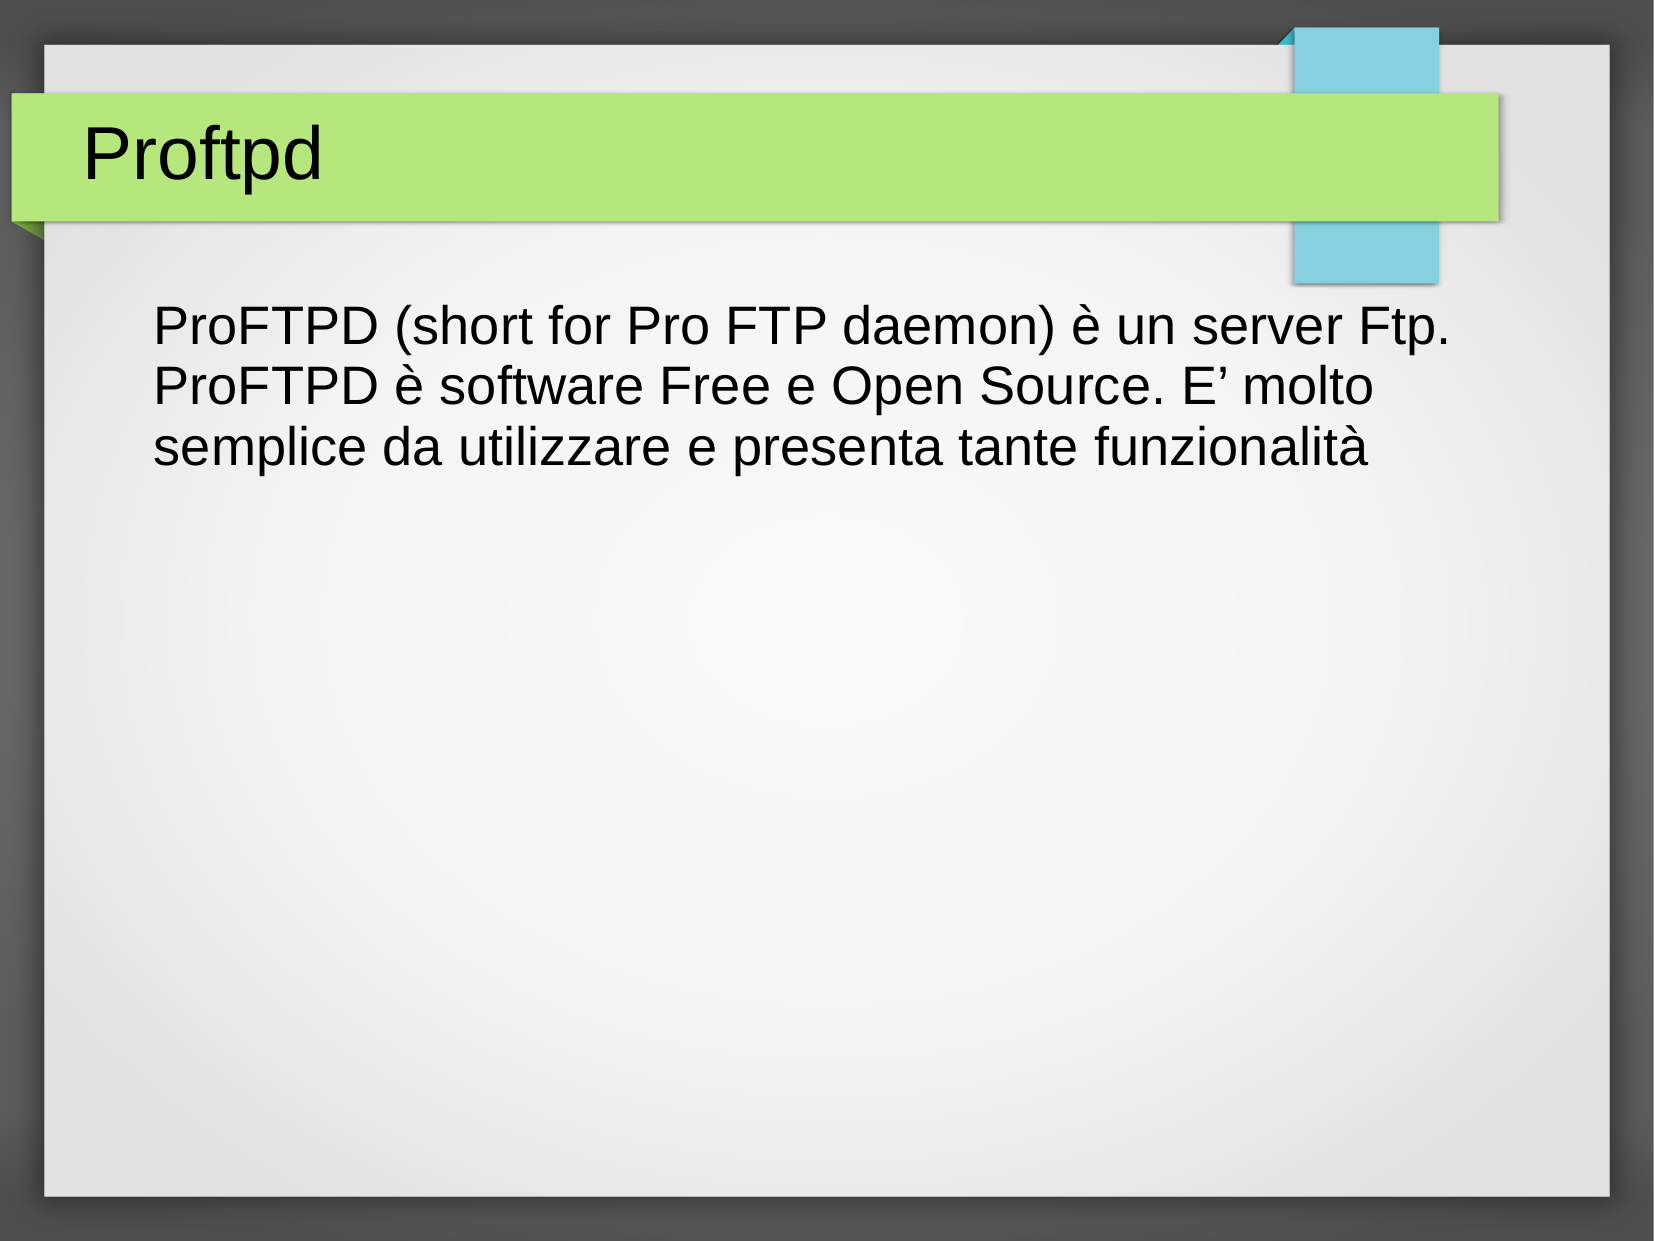

# Proftpd
ProFTPD (short for Pro FTP daemon) è un server Ftp. ProFTPD è software Free e Open Source. E’ molto semplice da utilizzare e presenta tante funzionalità